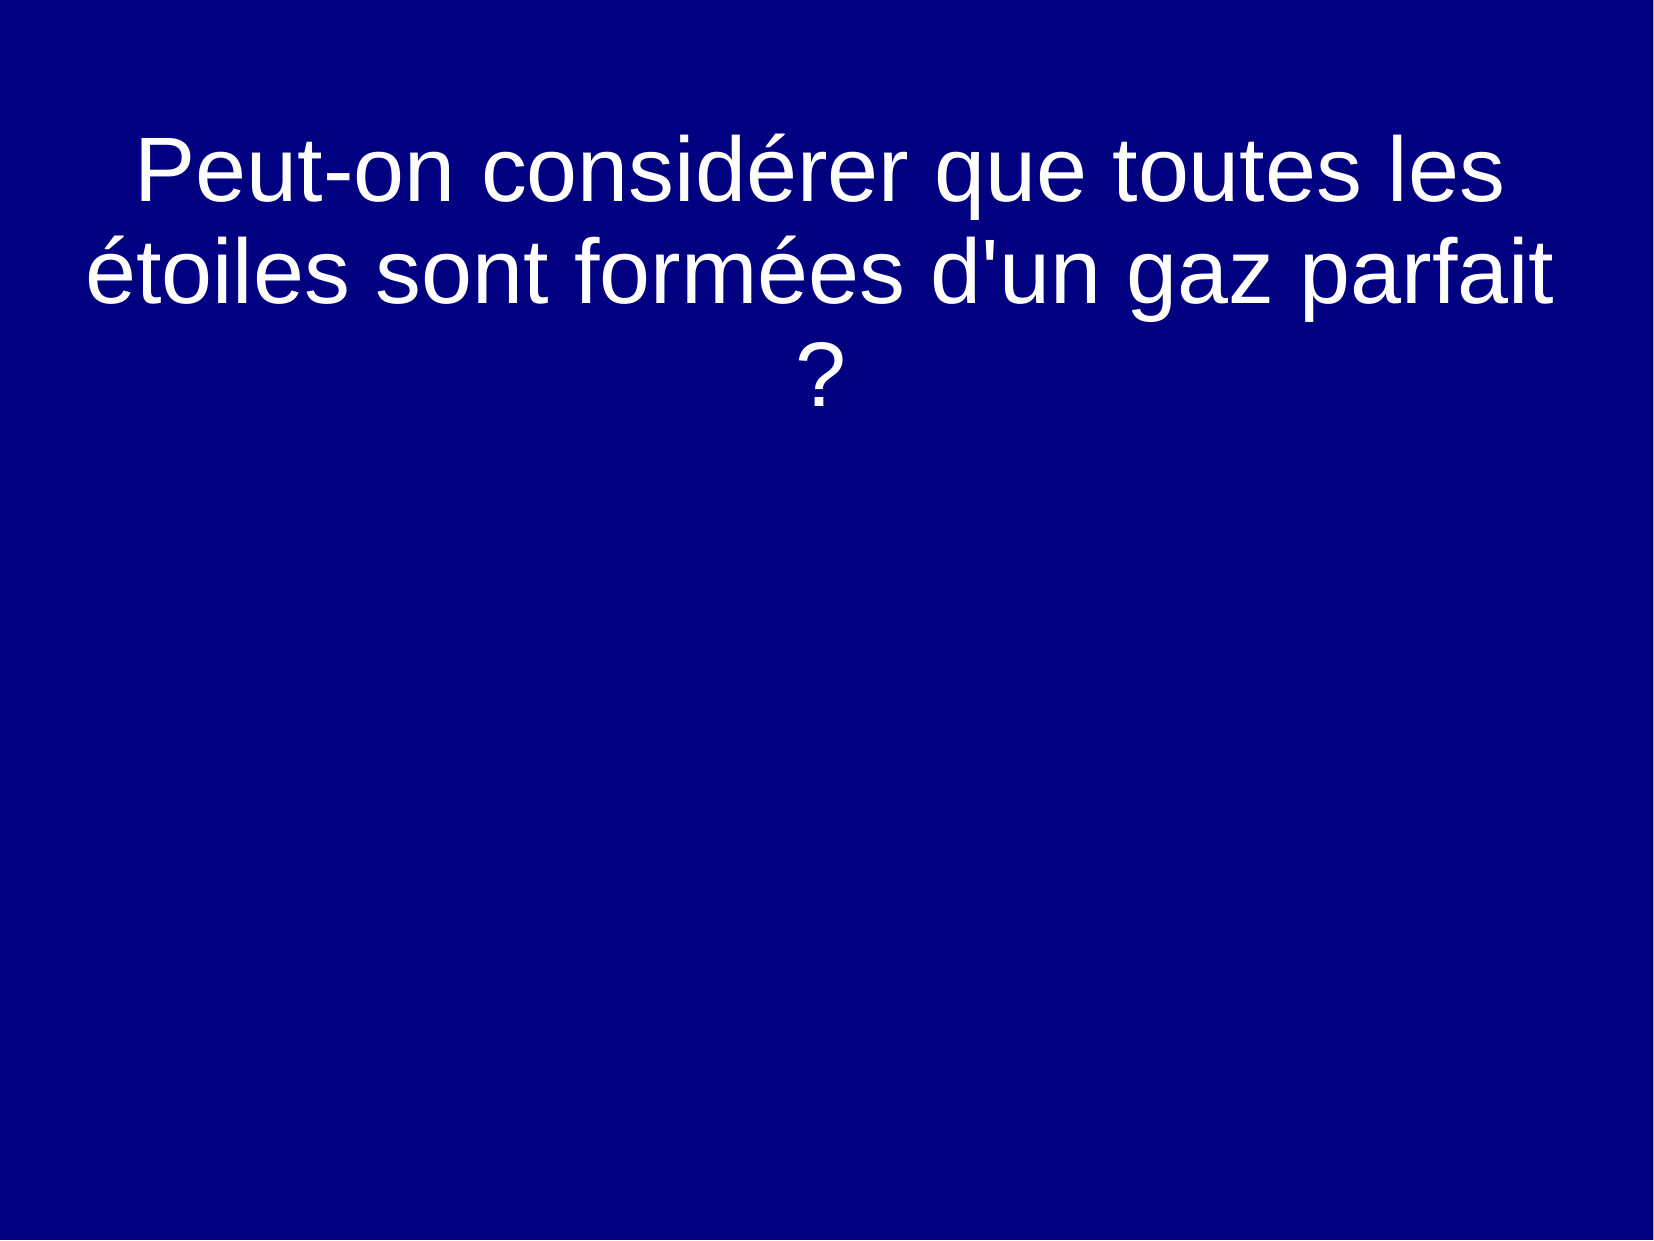

# Peut-on considérer que toutes les étoiles sont formées d'un gaz parfait ?